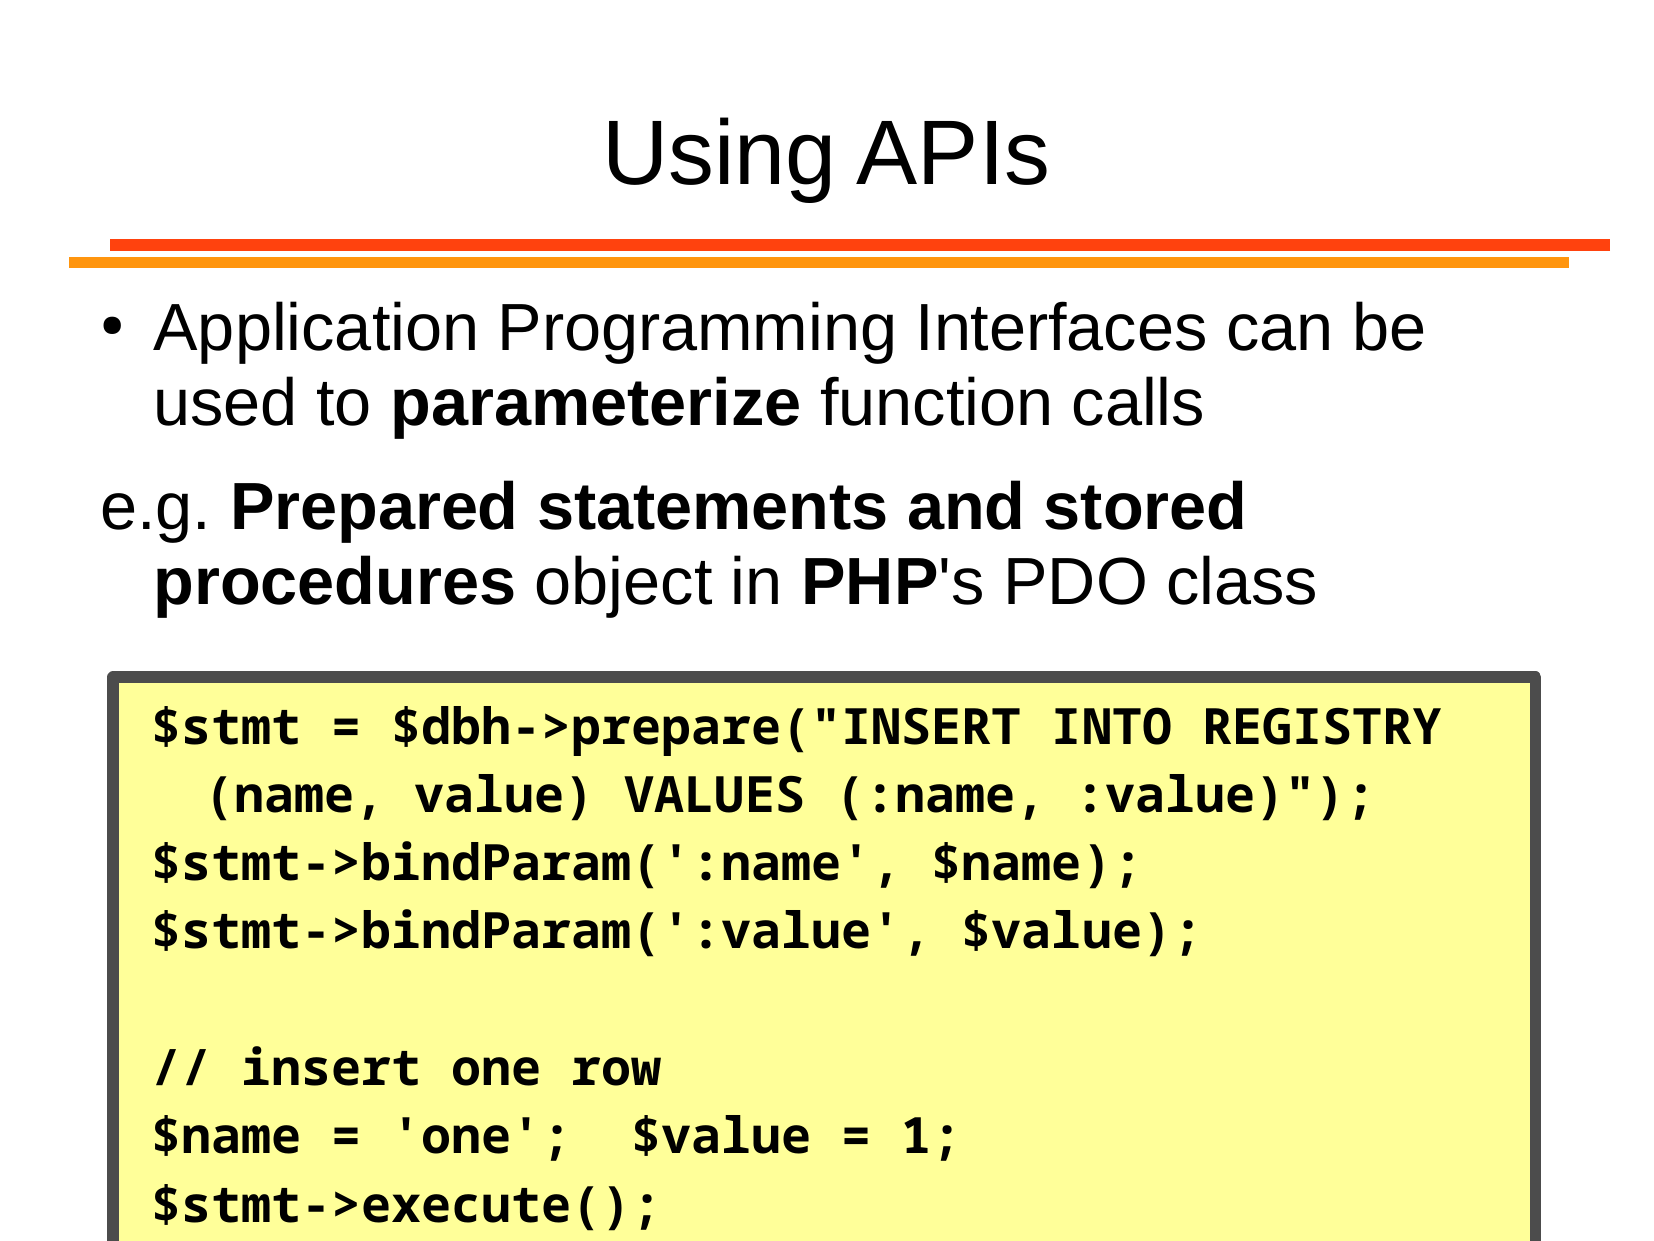

# Using APIs
Application Programming Interfaces can be used to parameterize function calls
e.g. Prepared statements and stored procedures object in PHP's PDO class
$stmt = $dbh->prepare("INSERT INTO REGISTRY (name, value) VALUES (:name, :value)");
$stmt->bindParam(':name', $name);
$stmt->bindParam(':value', $value);
// insert one row
$name = 'one'; $value = 1;
$stmt->execute();